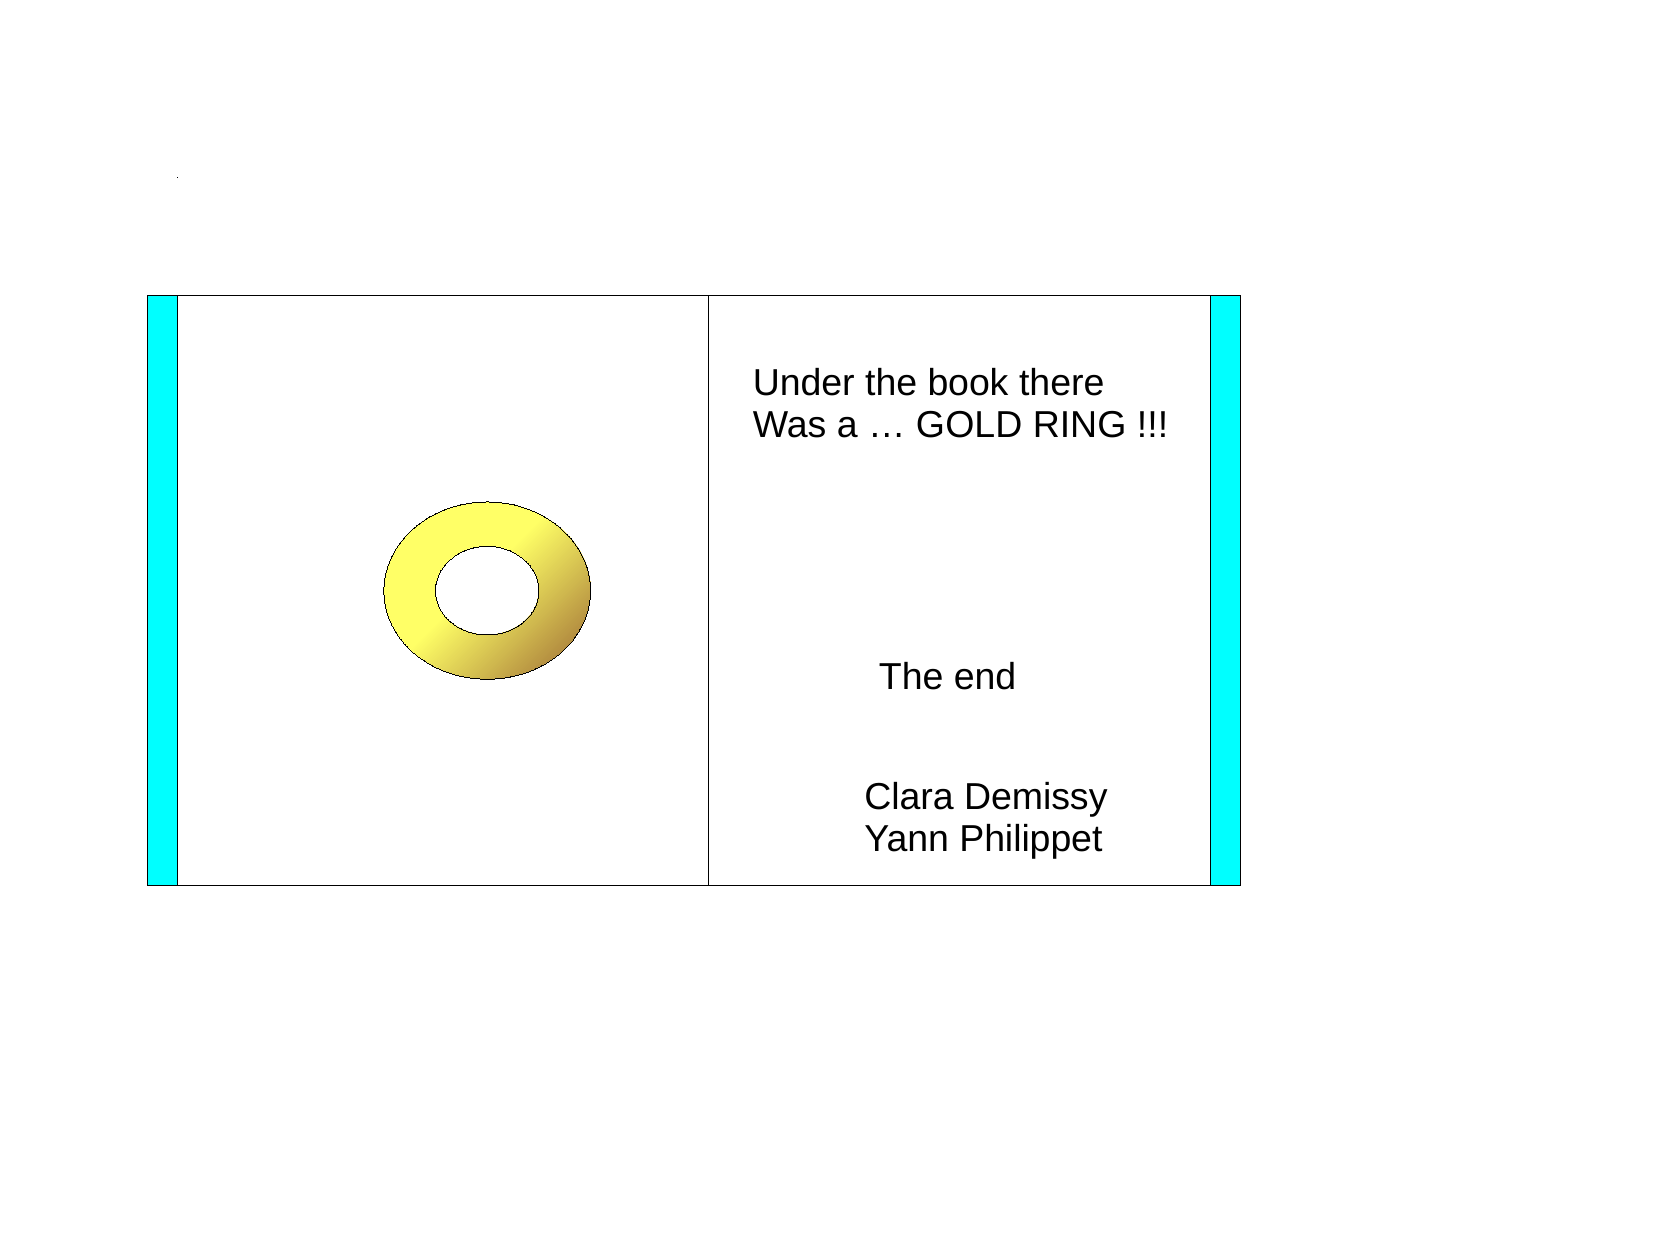

Under the book there
Was a … GOLD RING !!!
 The end
Clara Demissy
Yann Philippet